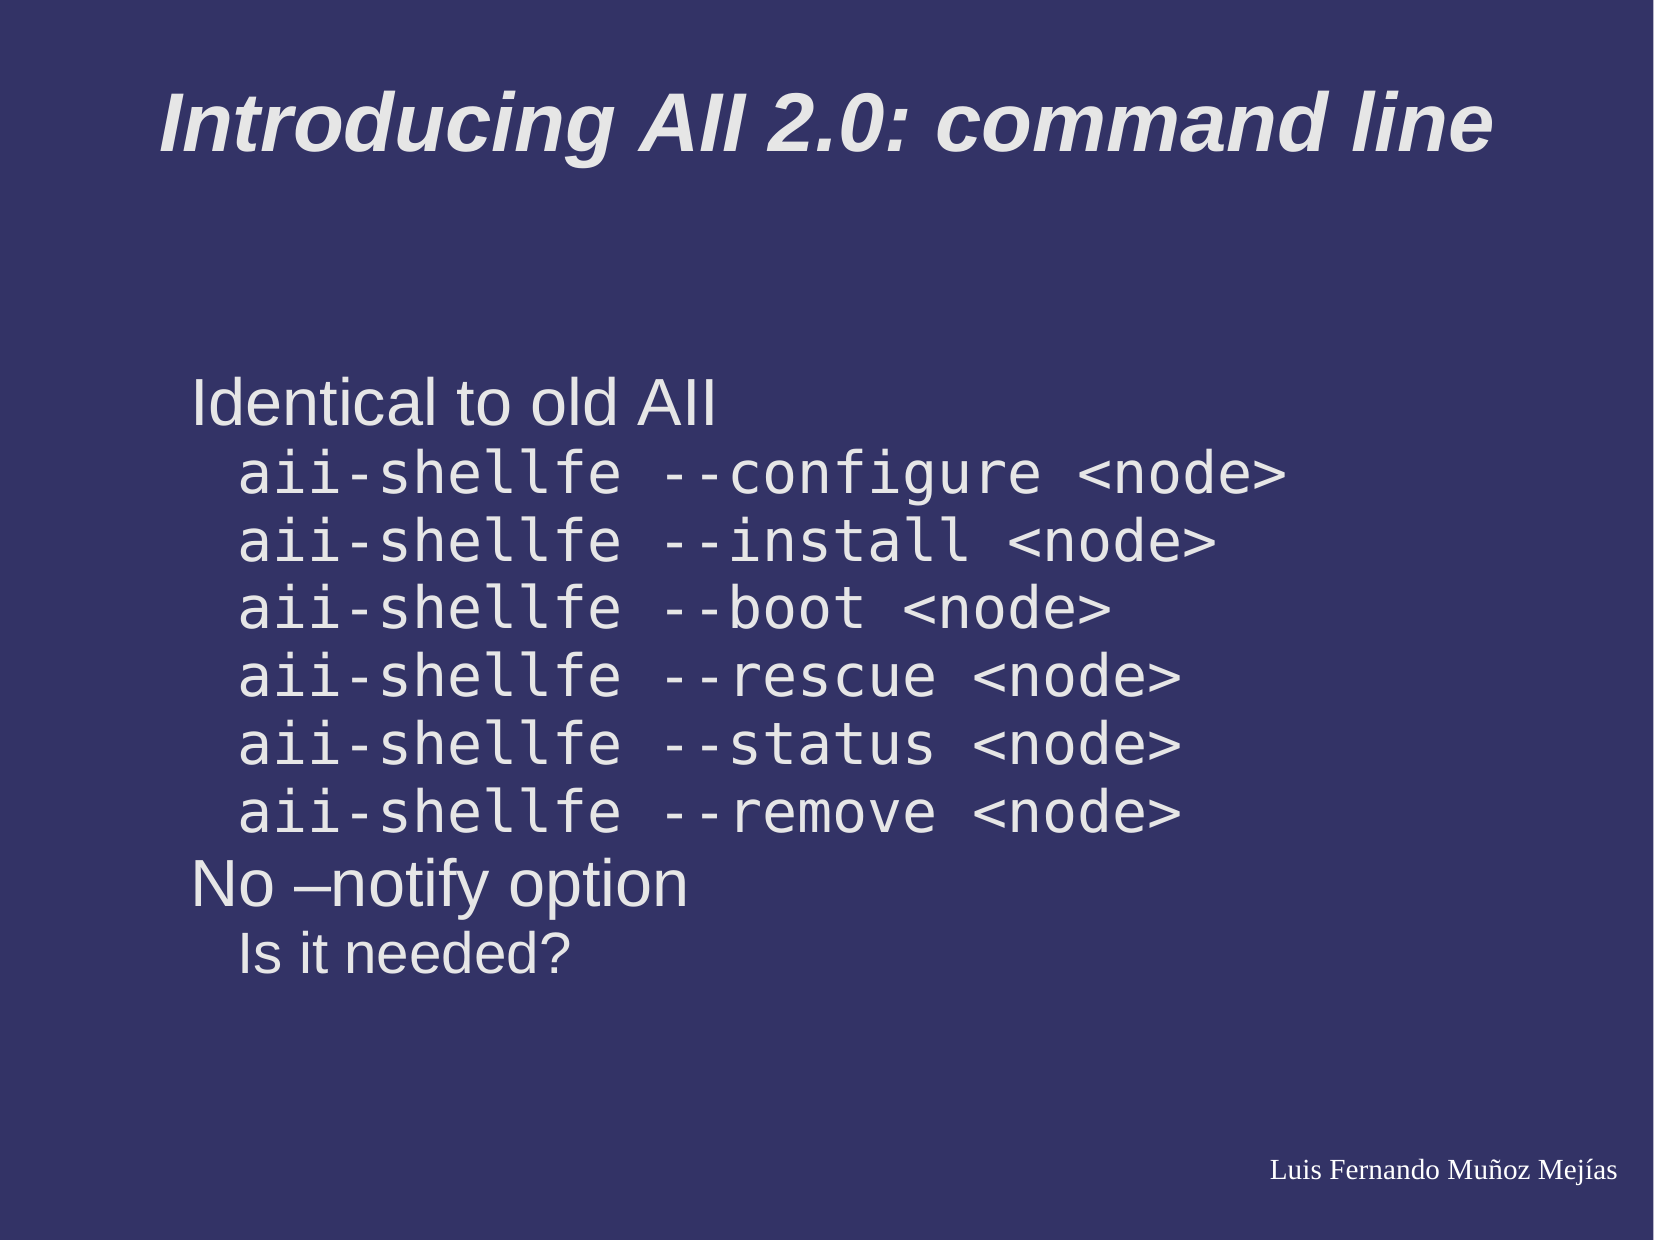

# Introducing AII 2.0: command line
Identical to old AII
aii-shellfe --configure <node>
aii-shellfe --install <node>
aii-shellfe --boot <node>
aii-shellfe --rescue <node>
aii-shellfe --status <node>
aii-shellfe --remove <node>
No –notify option
Is it needed?
Luis Fernando Muñoz Mejías